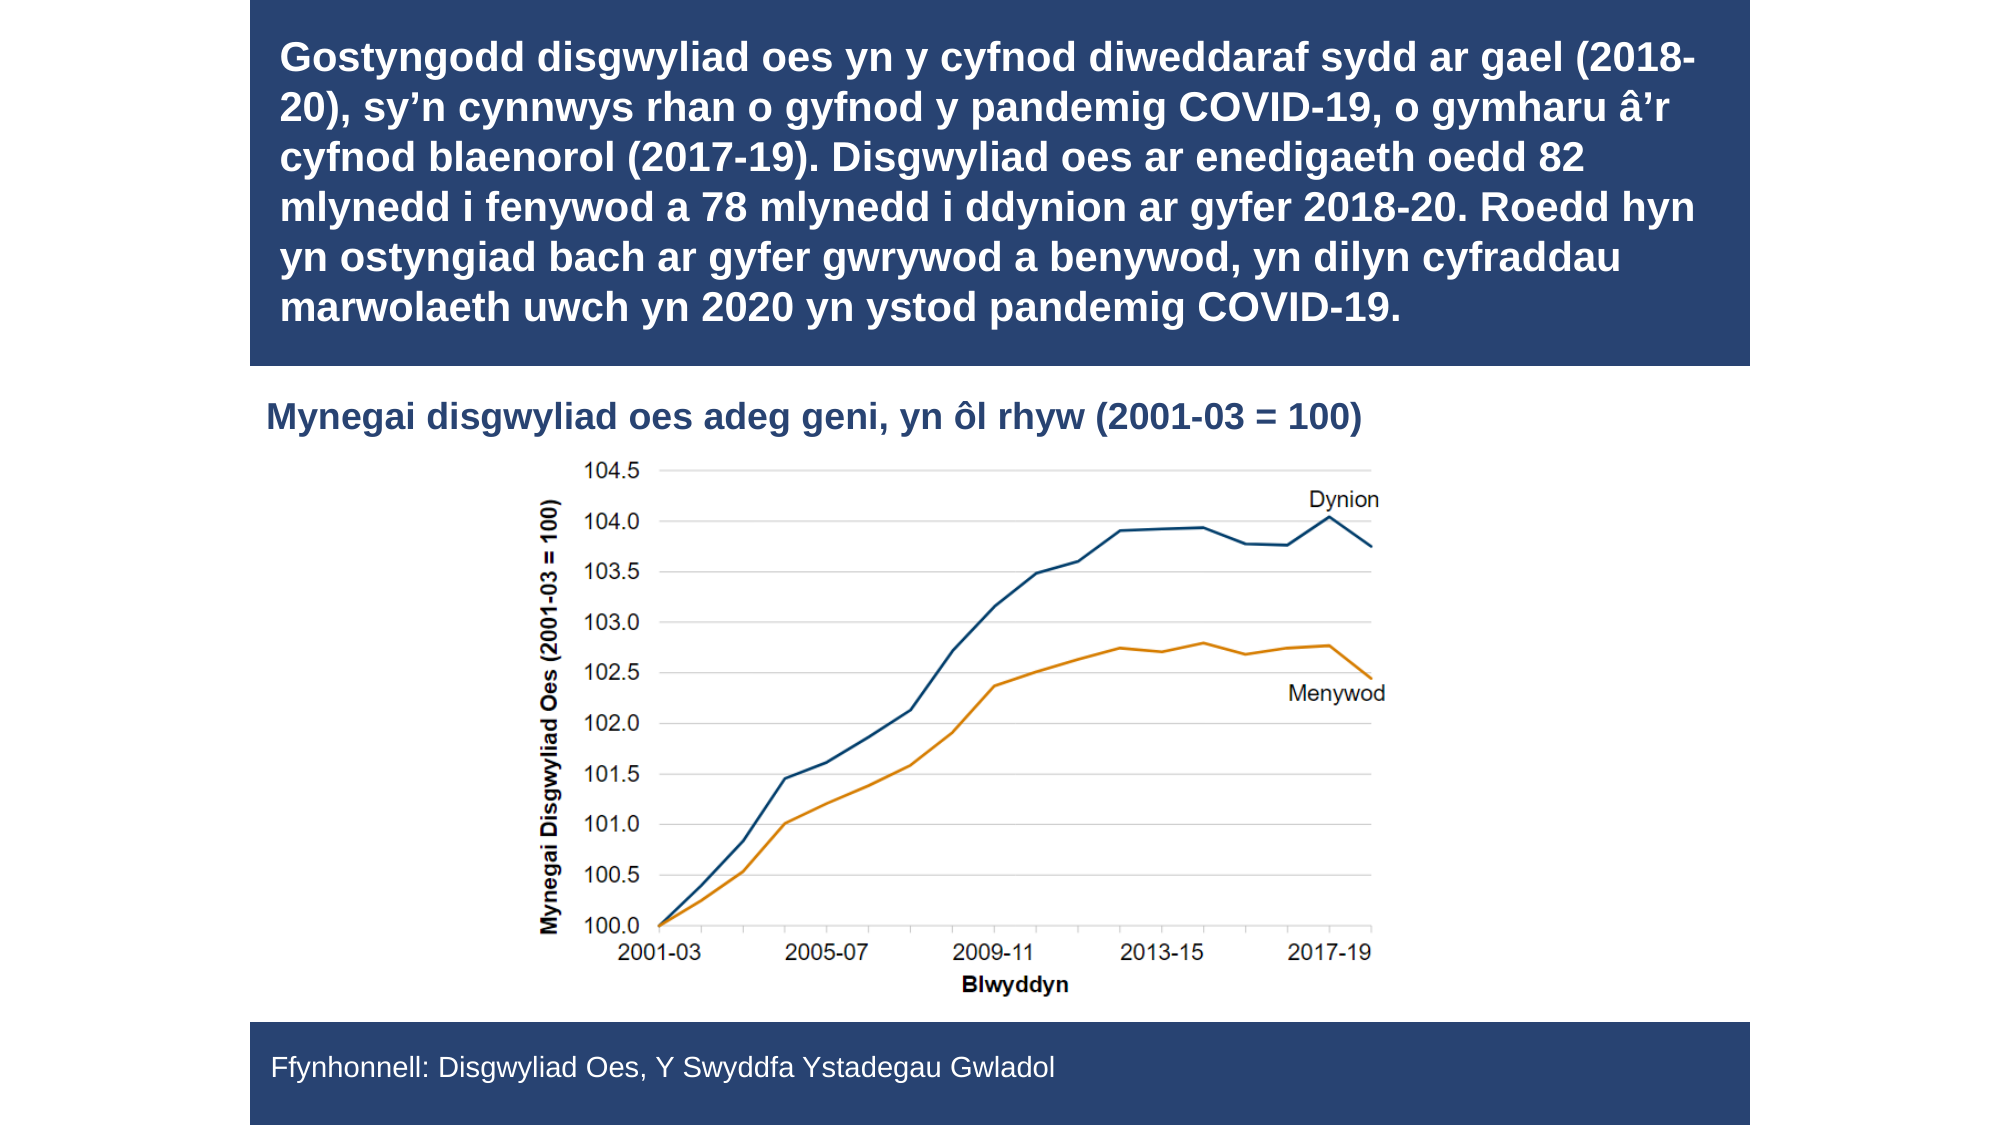

# Gostyngodd disgwyliad oes yn y cyfnod diweddaraf sydd ar gael (2018-20), sy’n cynnwys rhan o gyfnod y pandemig COVID-19, o gymharu â’r cyfnod blaenorol (2017-19). Disgwyliad oes ar enedigaeth oedd 82 mlynedd i fenywod a 78 mlynedd i ddynion ar gyfer 2018-20. Roedd hyn yn ostyngiad bach ar gyfer gwrywod a benywod, yn dilyn cyfraddau marwolaeth uwch yn 2020 yn ystod pandemig COVID-19.
Mynegai disgwyliad oes adeg geni, yn ôl rhyw (2001-03 = 100)
Ffynhonnell: Disgwyliad Oes, Y Swyddfa Ystadegau Gwladol
#llesiantcymru